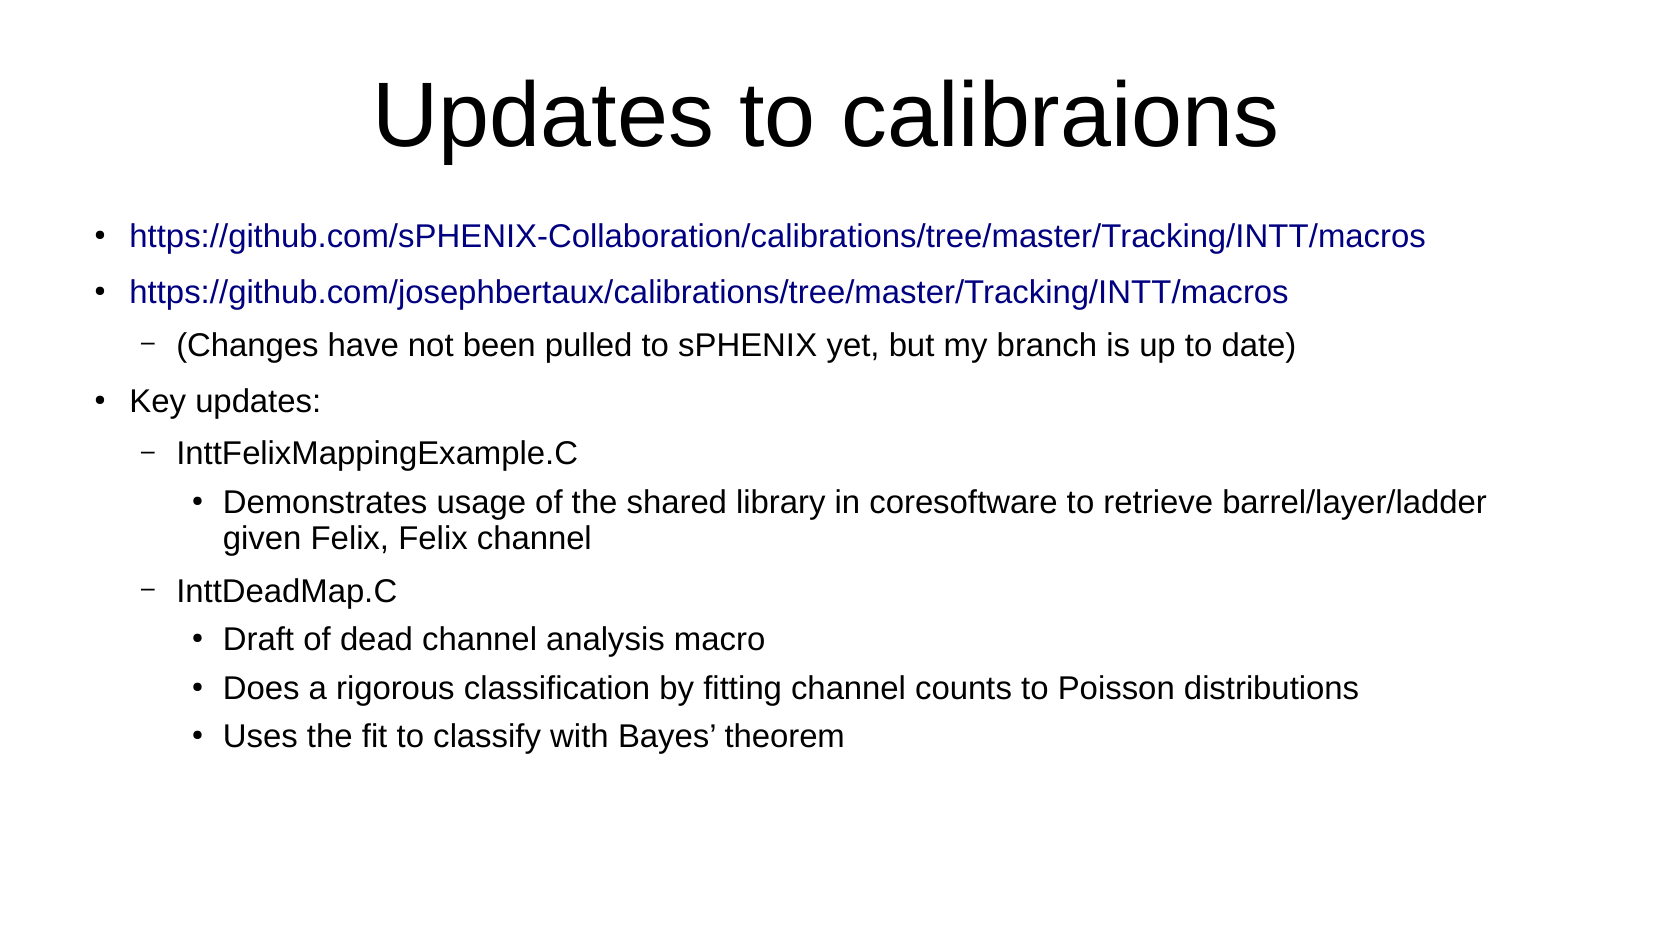

# Updates to calibraions
https://github.com/sPHENIX-Collaboration/calibrations/tree/master/Tracking/INTT/macros
https://github.com/josephbertaux/calibrations/tree/master/Tracking/INTT/macros
(Changes have not been pulled to sPHENIX yet, but my branch is up to date)
Key updates:
InttFelixMappingExample.C
Demonstrates usage of the shared library in coresoftware to retrieve barrel/layer/ladder given Felix, Felix channel
InttDeadMap.C
Draft of dead channel analysis macro
Does a rigorous classification by fitting channel counts to Poisson distributions
Uses the fit to classify with Bayes’ theorem